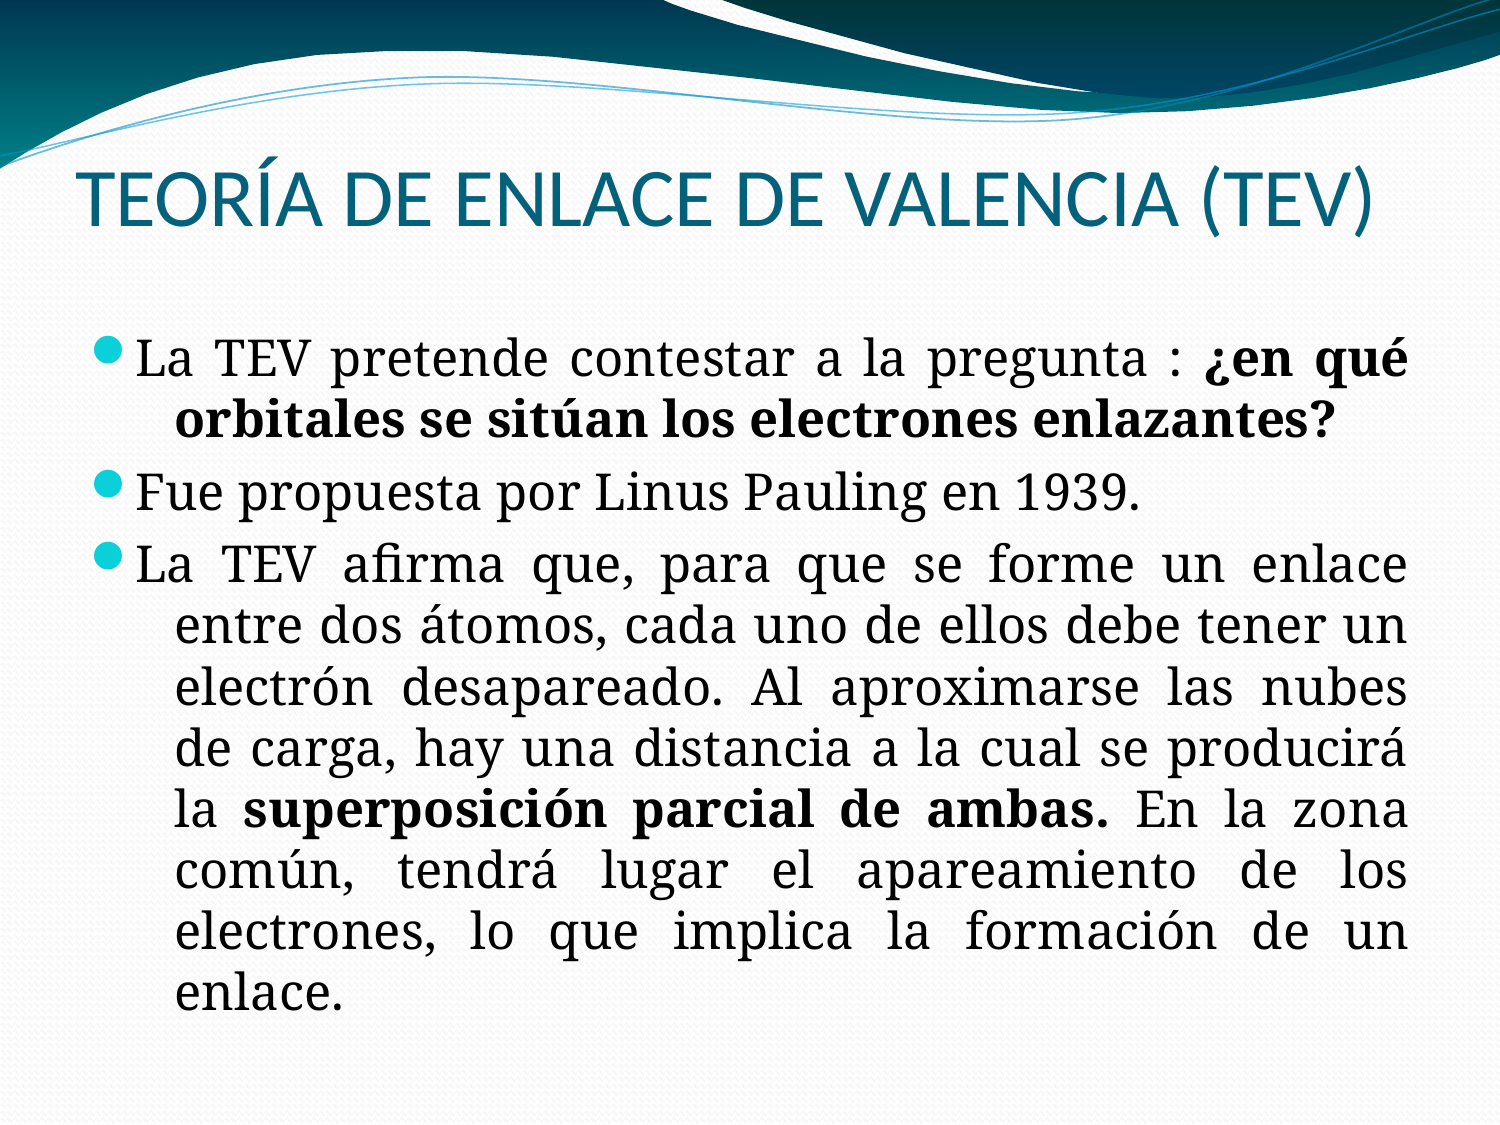

# TEORÍA DE ENLACE DE VALENCIA (TEV)
La TEV pretende contestar a la pregunta : ¿en qué orbitales se sitúan los electrones enlazantes?
Fue propuesta por Linus Pauling en 1939.
La TEV afirma que, para que se forme un enlace entre dos átomos, cada uno de ellos debe tener un electrón desapareado. Al aproximarse las nubes de carga, hay una distancia a la cual se producirá la superposición parcial de ambas. En la zona común, tendrá lugar el apareamiento de los electrones, lo que implica la formación de un enlace.